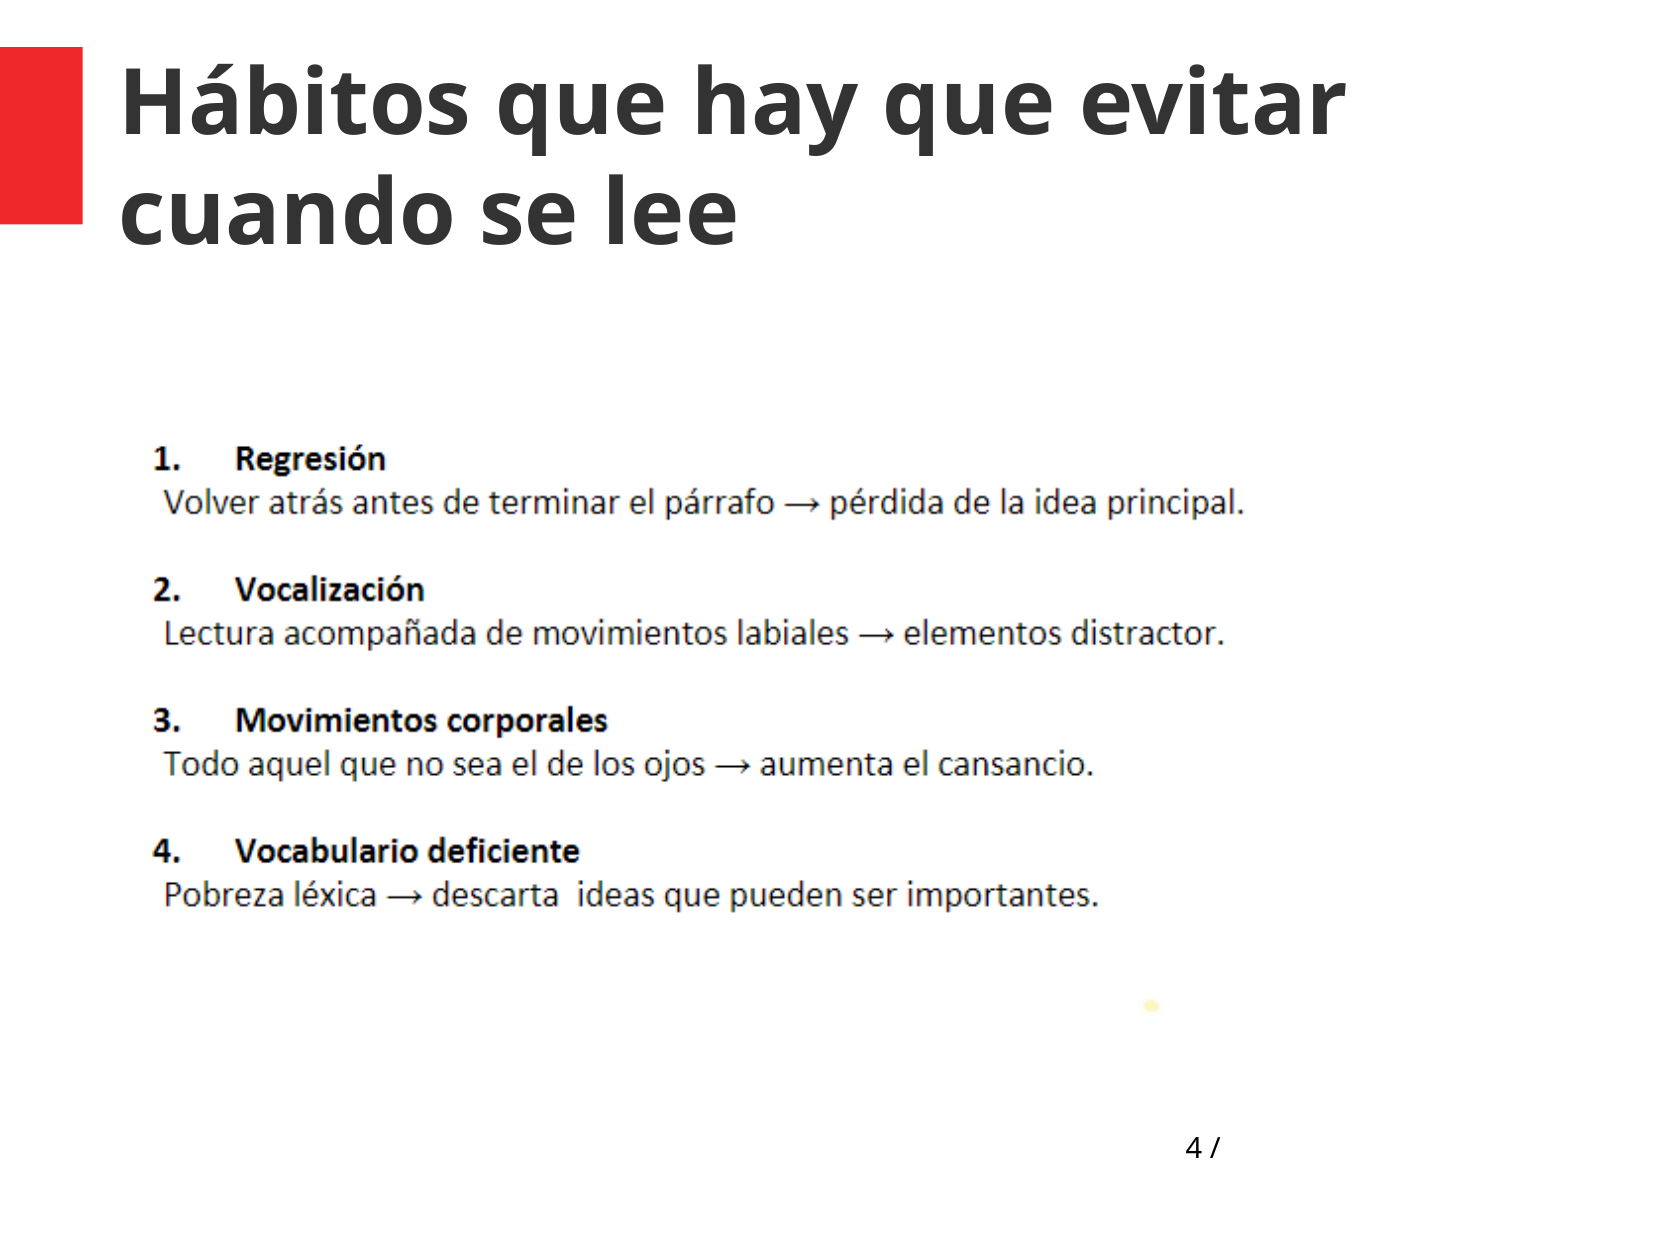

# Hábitos que hay que evitar cuando se lee